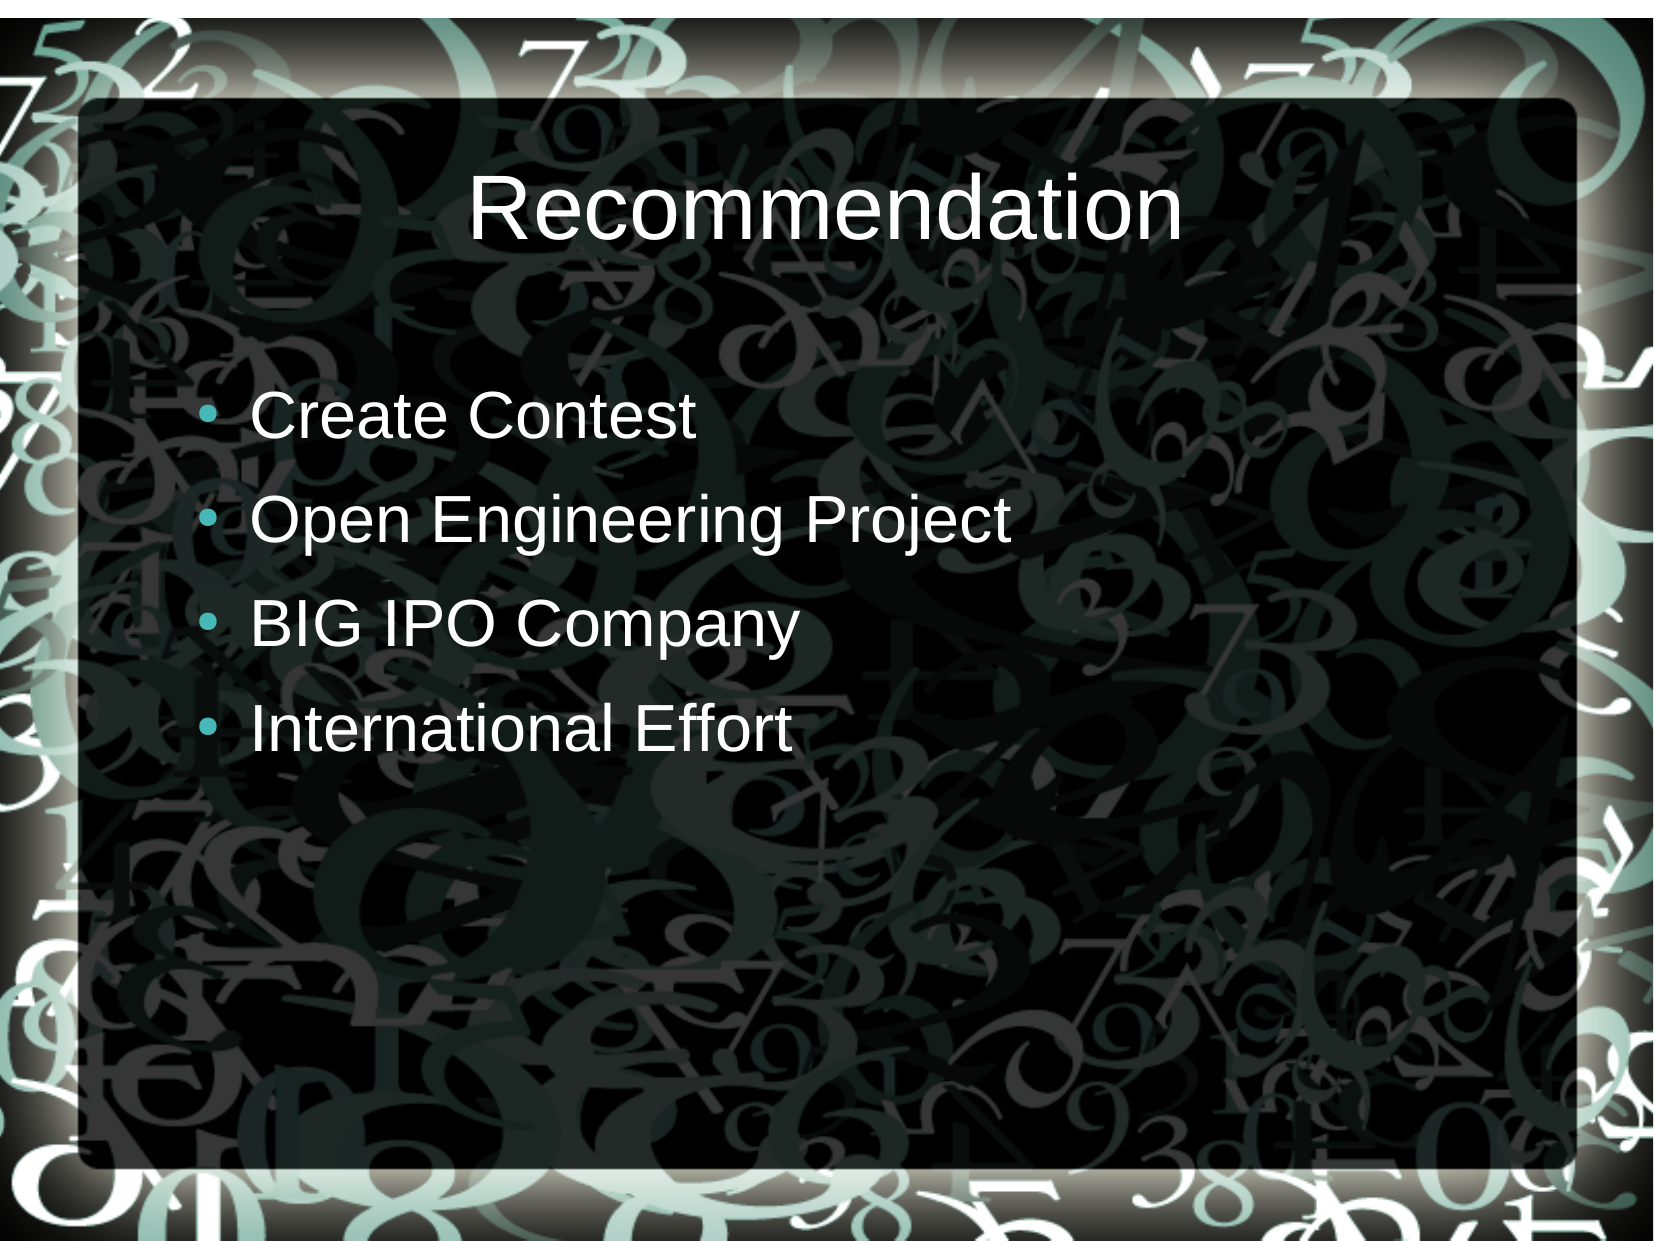

# Recommendation
Create Contest
Open Engineering Project
BIG IPO Company
International Effort